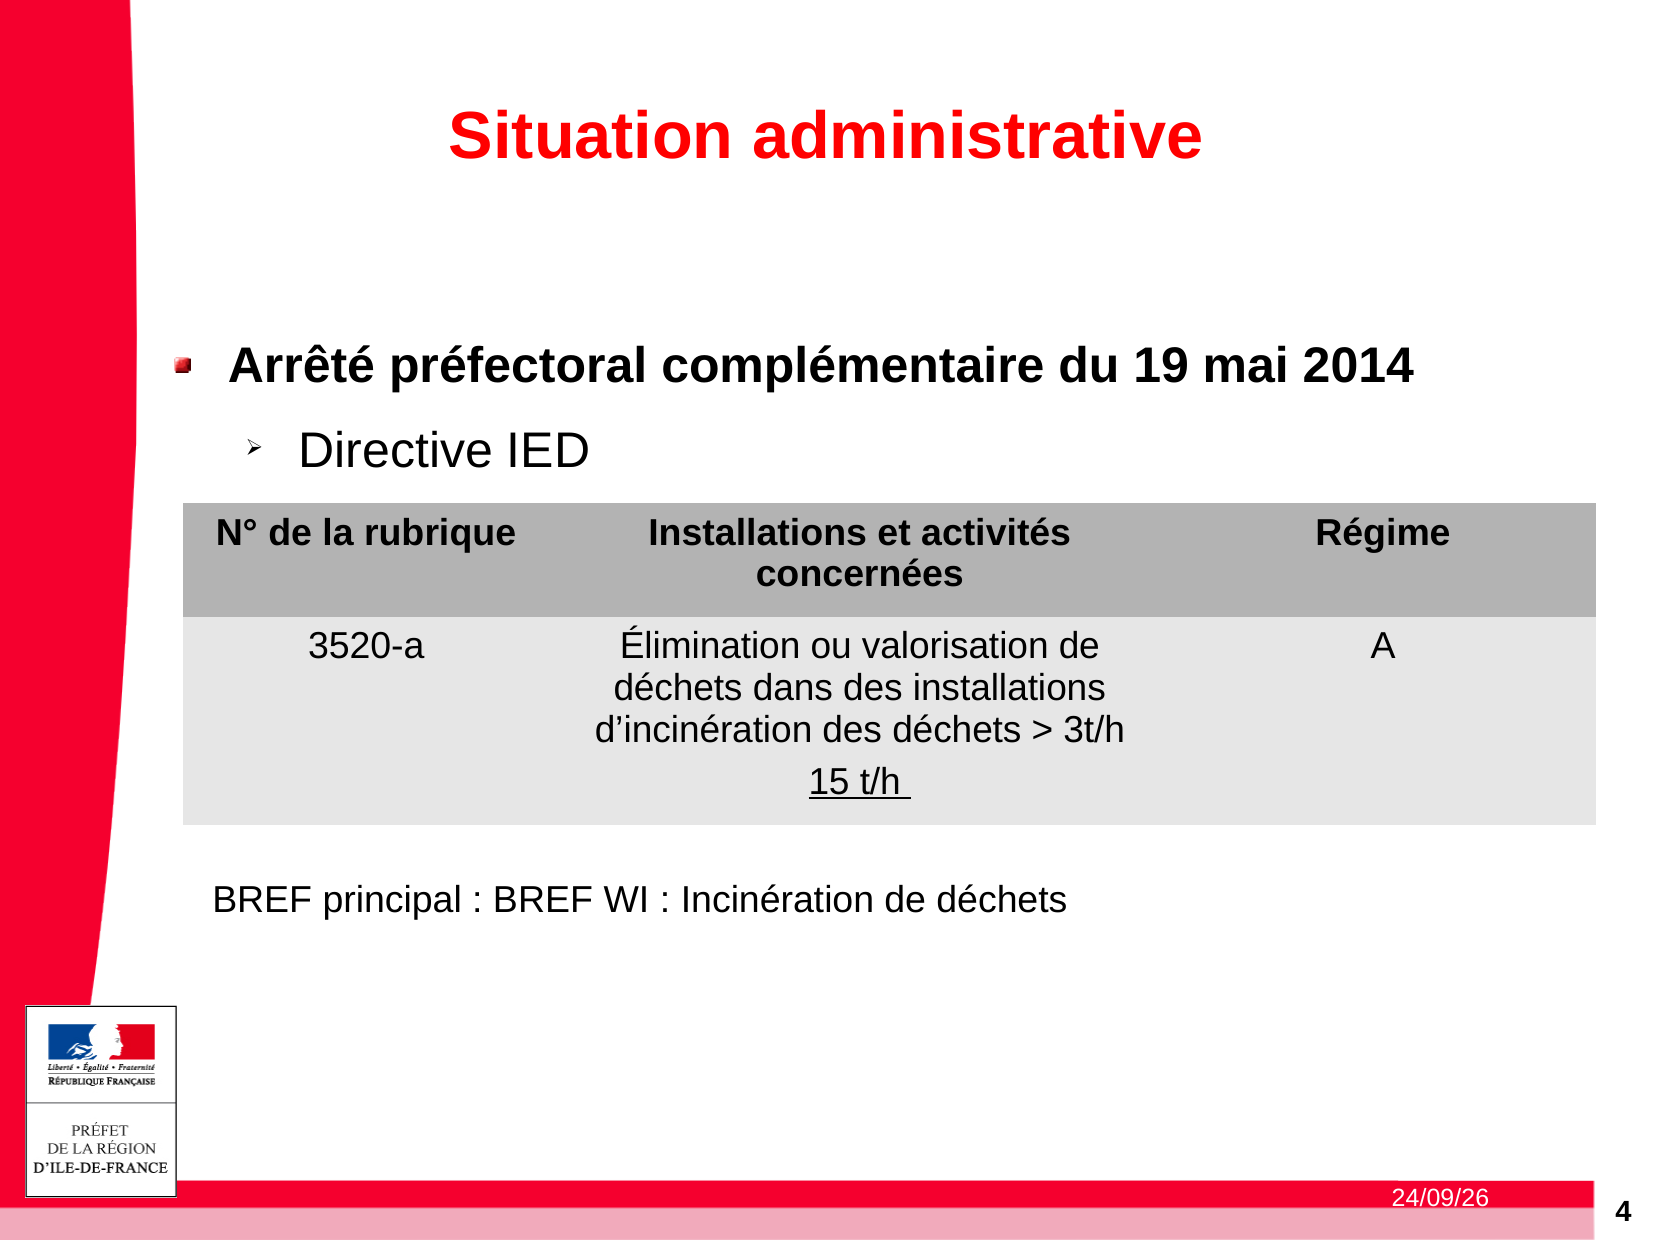

# Situation administrative
Arrêté préfectoral complémentaire du 19 mai 2014
Directive IED
| N° de la rubrique | Installations et activités concernées | Régime |
| --- | --- | --- |
| 3520-a | Élimination ou valorisation de déchets dans des installations d’incinération des déchets > 3t/h 15 t/h | A |
BREF principal : BREF WI : Incinération de déchets
4